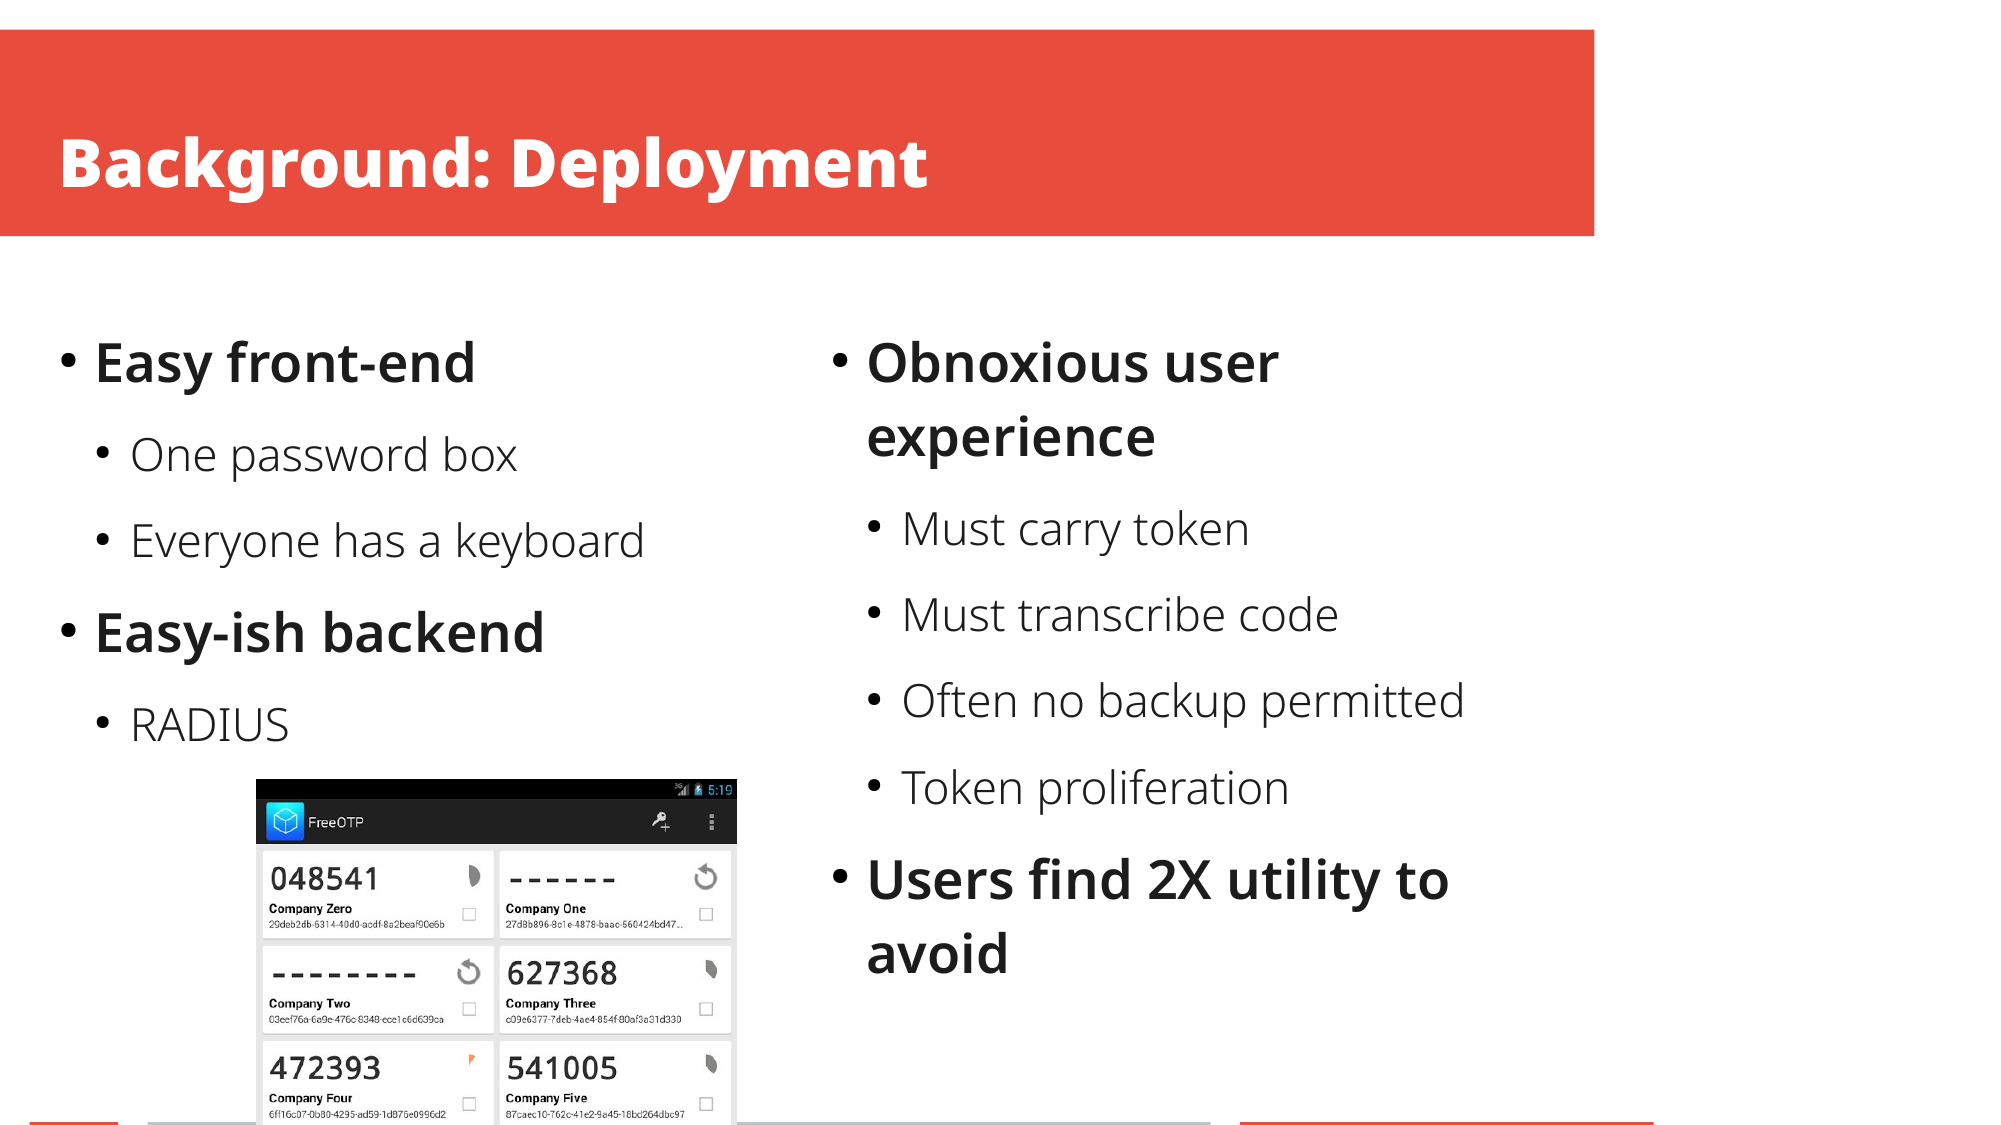

# Background: Deployment
Easy front-end
One password box
Everyone has a keyboard
Easy-ish backend
RADIUS
Obnoxious user experience
Must carry token
Must transcribe code
Often no backup permitted
Token proliferation
Users find 2X utility to avoid
7